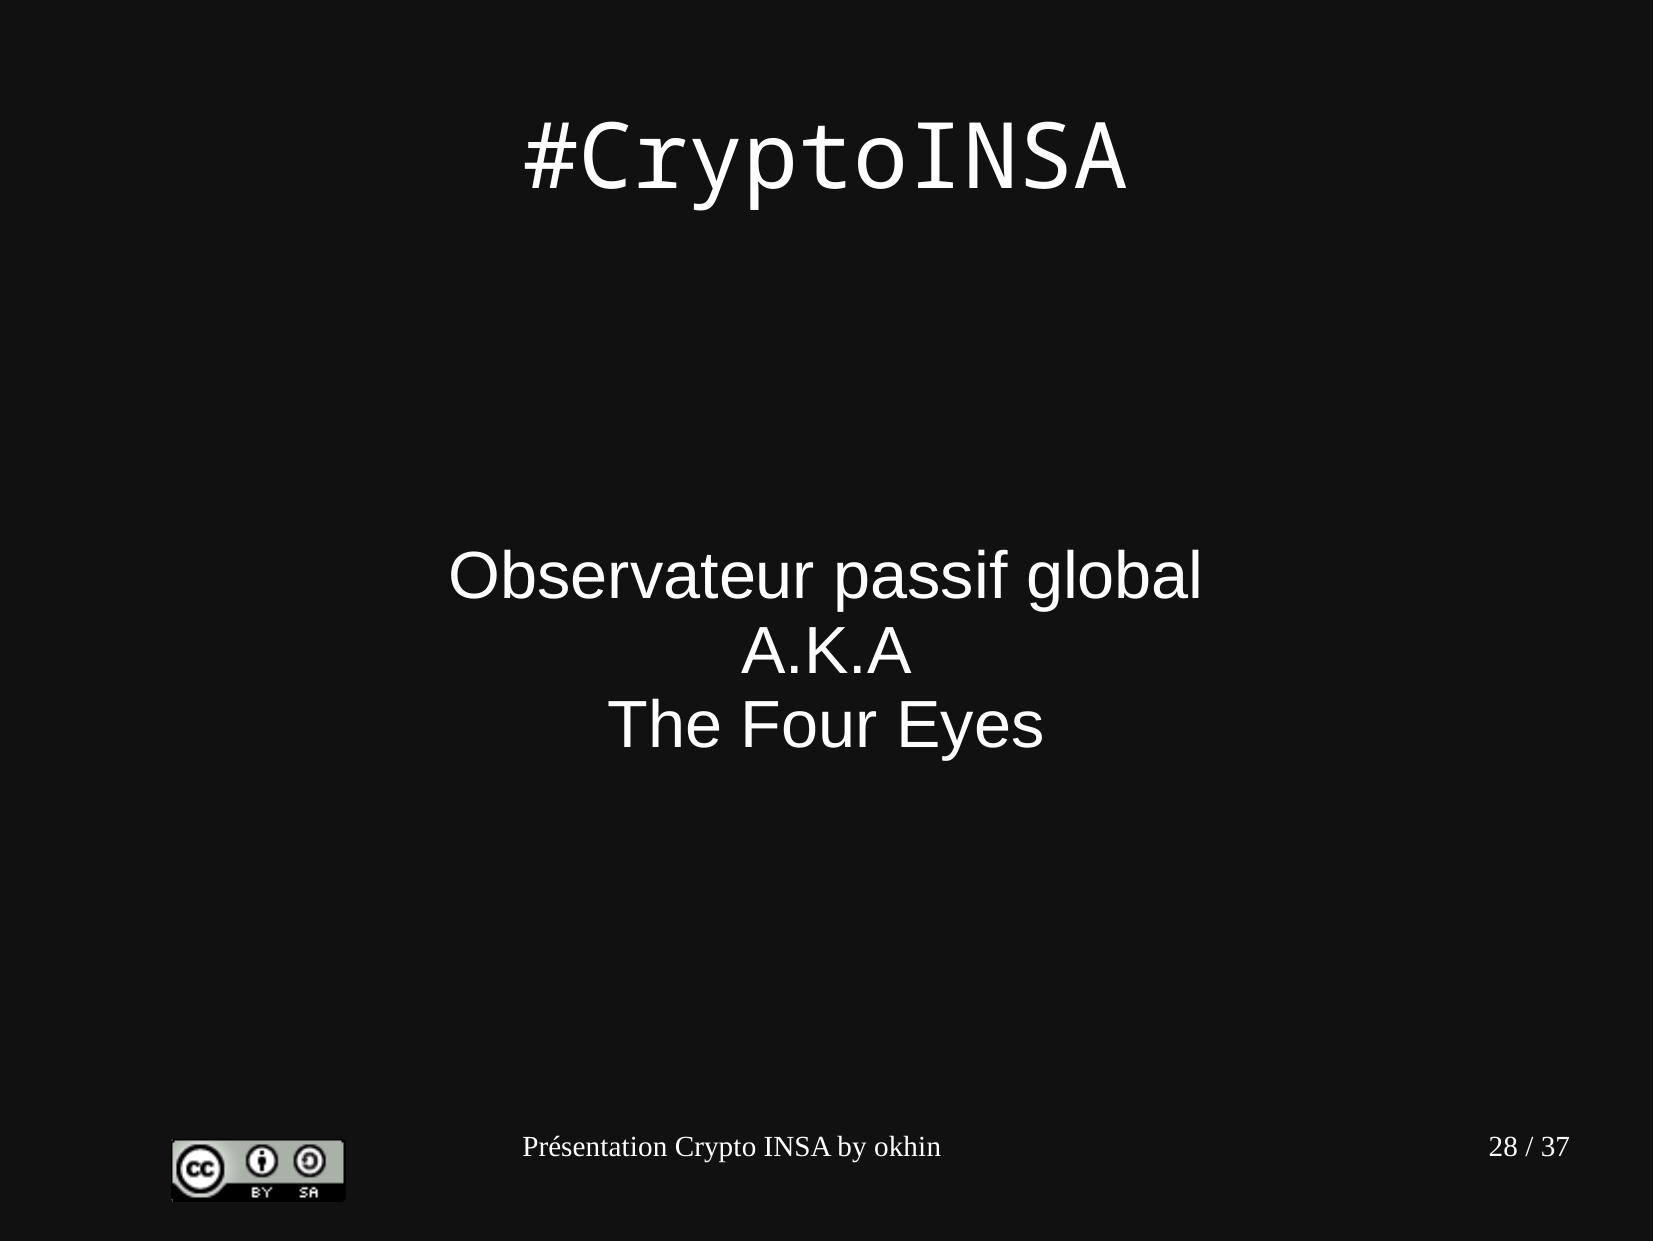

# #CryptoINSA
Observateur passif global
A.K.A
The Four Eyes
Présentation Crypto INSA by okhin
28